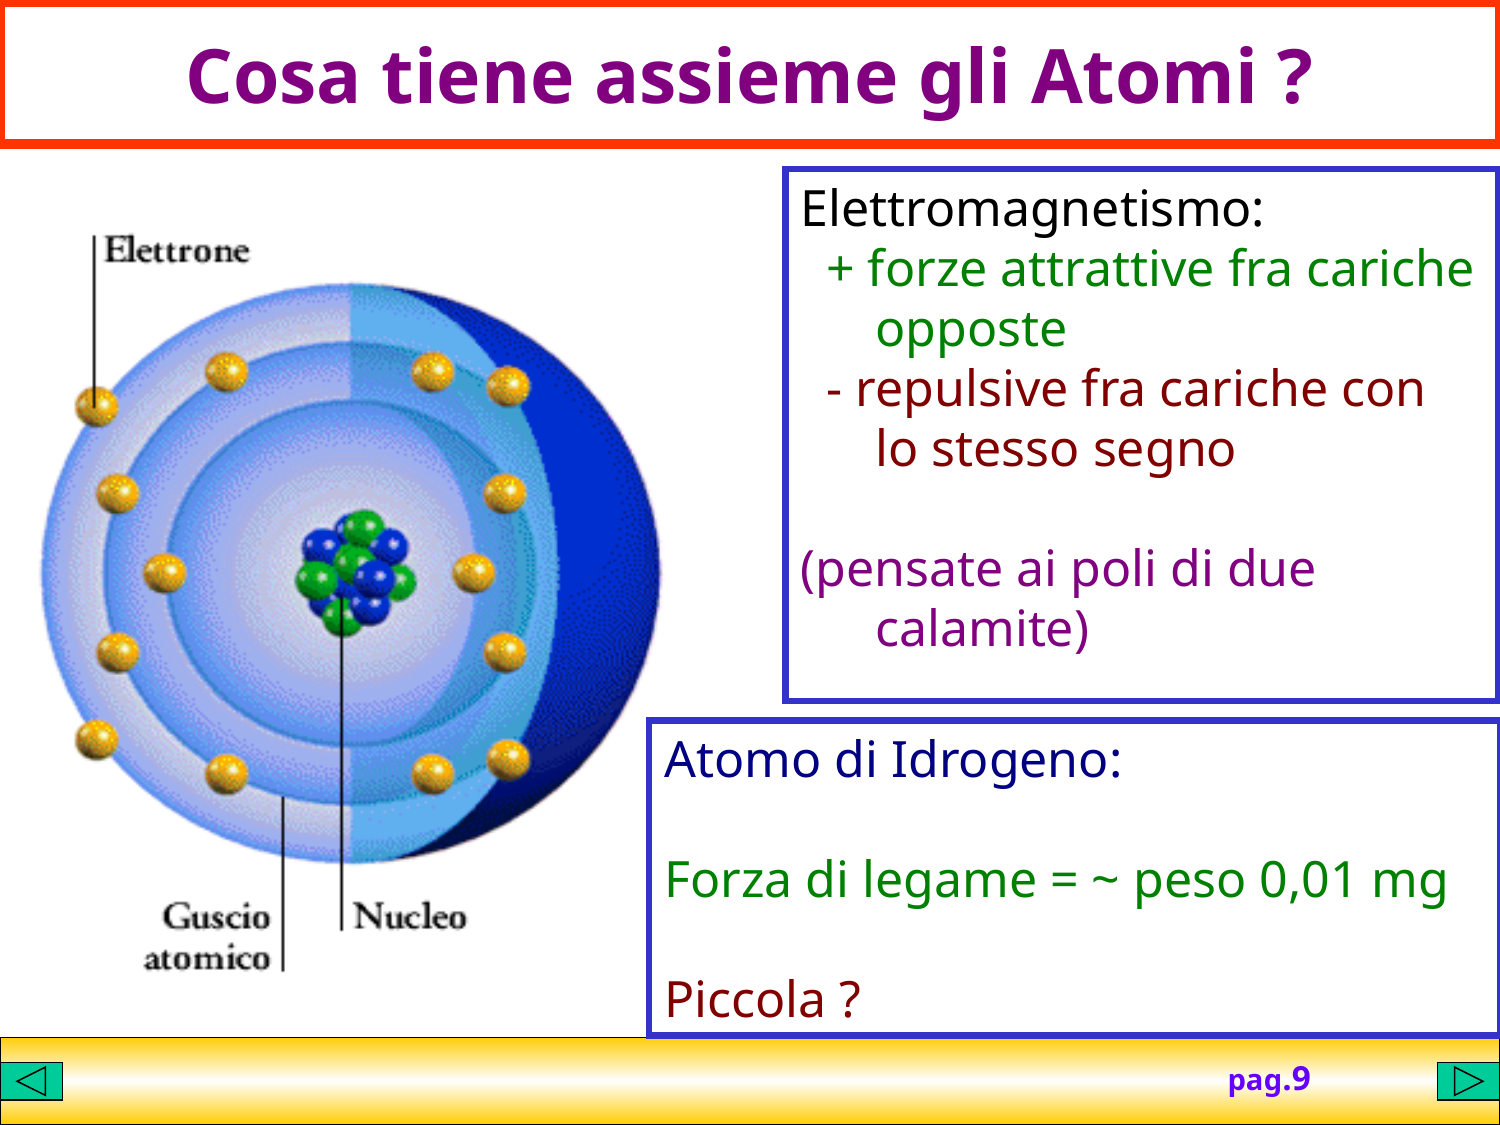

# Cosa tiene assieme gli Atomi ?
Elettromagnetismo:
 + forze attrattive fra cariche opposte
 - repulsive fra cariche con lo stesso segno
(pensate ai poli di due calamite)
Atomo di Idrogeno:
Forza di legame = ~ peso 0,01 mg
Piccola ?
9